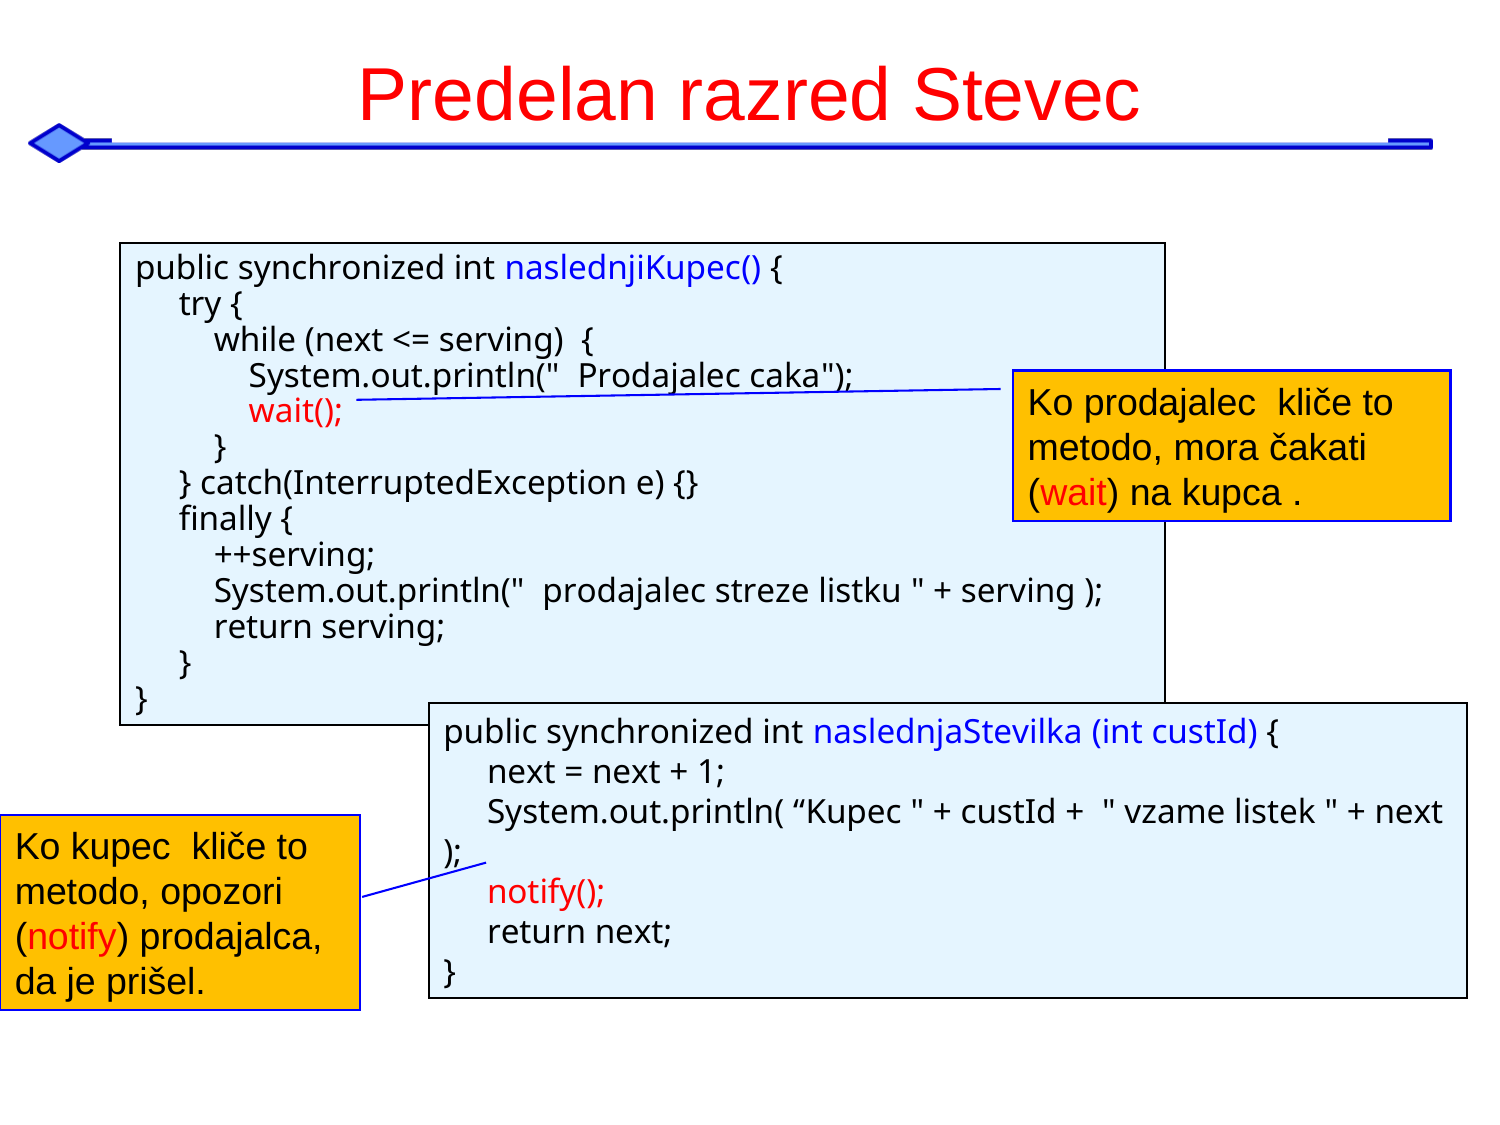

# Predelan razred Stevec
public synchronized int naslednjiKupec() {
 try {
 while (next <= serving) {
 System.out.println(" Prodajalec caka");
 wait();
 }
 } catch(InterruptedException e) {}
 finally {
 ++serving;
 System.out.println(" prodajalec streze listku " + serving );
 return serving;
 }
}
Ko prodajalec kliče to metodo, mora čakati (wait) na kupca .
public synchronized int naslednjaStevilka (int custId) {
 next = next + 1;
 System.out.println( “Kupec " + custId + " vzame listek " + next );
 notify();
 return next;
}
Ko kupec kliče to metodo, opozori (notify) prodajalca, da je prišel.